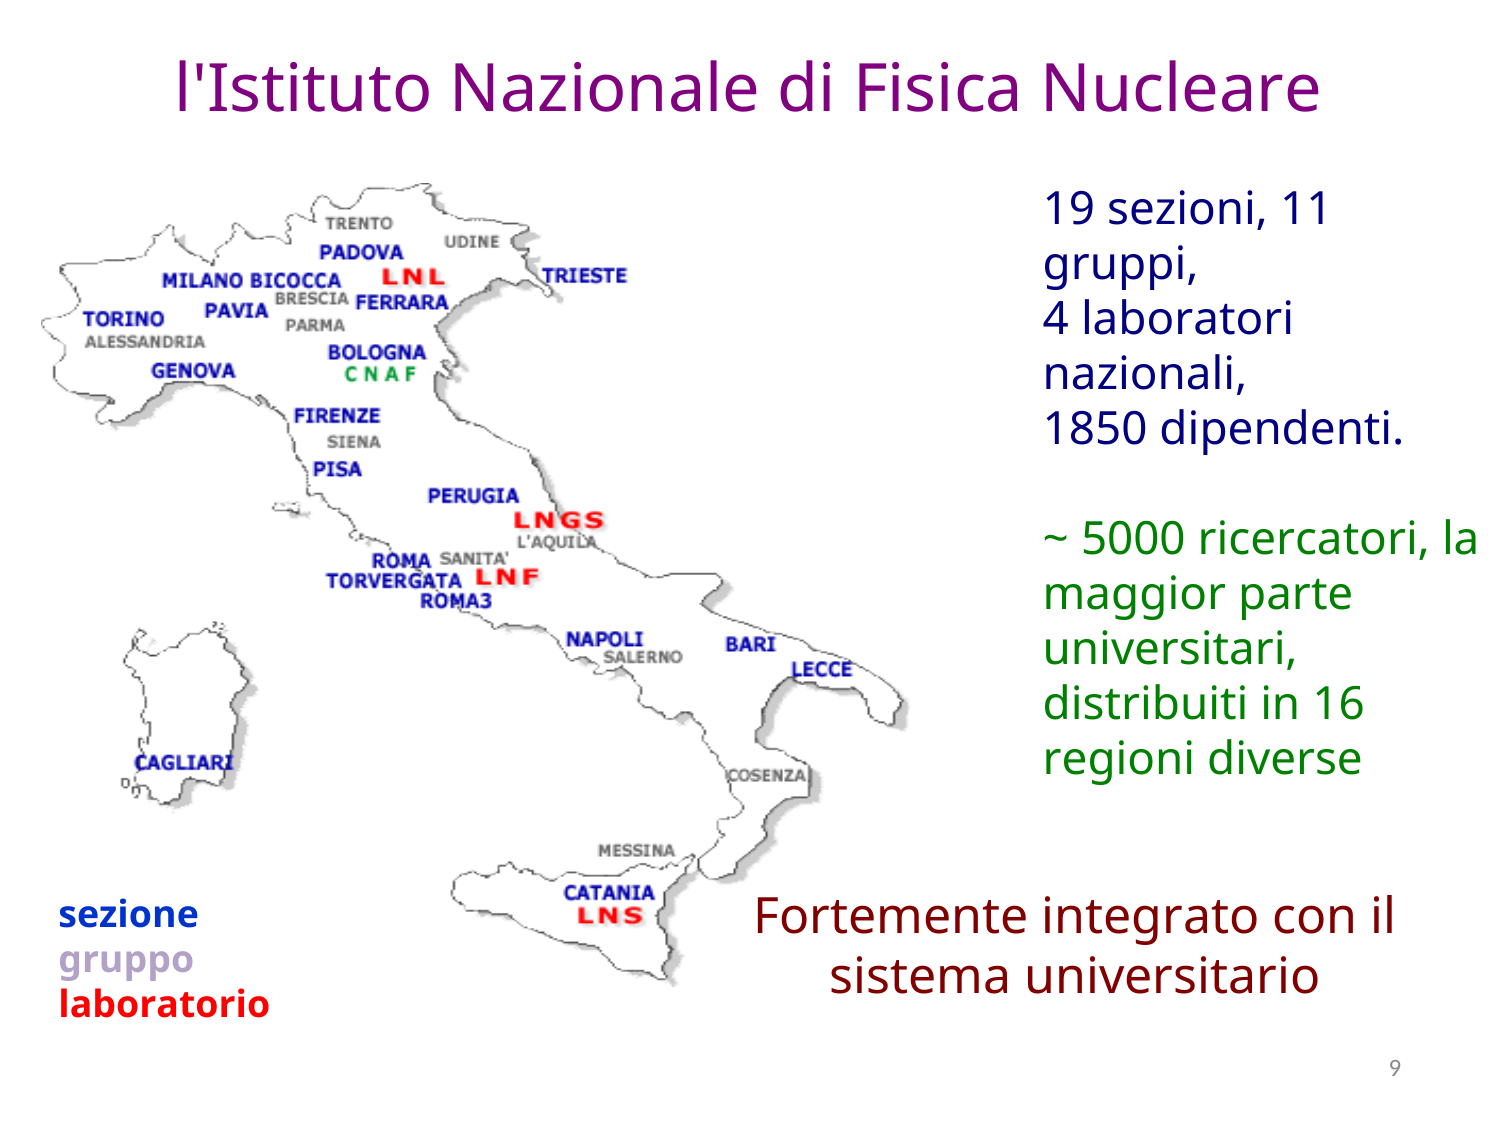

l'Istituto Nazionale di Fisica Nucleare
19 sezioni, 11 gruppi,
4 laboratori nazionali,
1850 dipendenti.
~ 5000 ricercatori, la maggior parte universitari,
distribuiti in 16 regioni diverse
Fortemente integrato con il
sistema universitario
sezione
gruppo
laboratorio
9